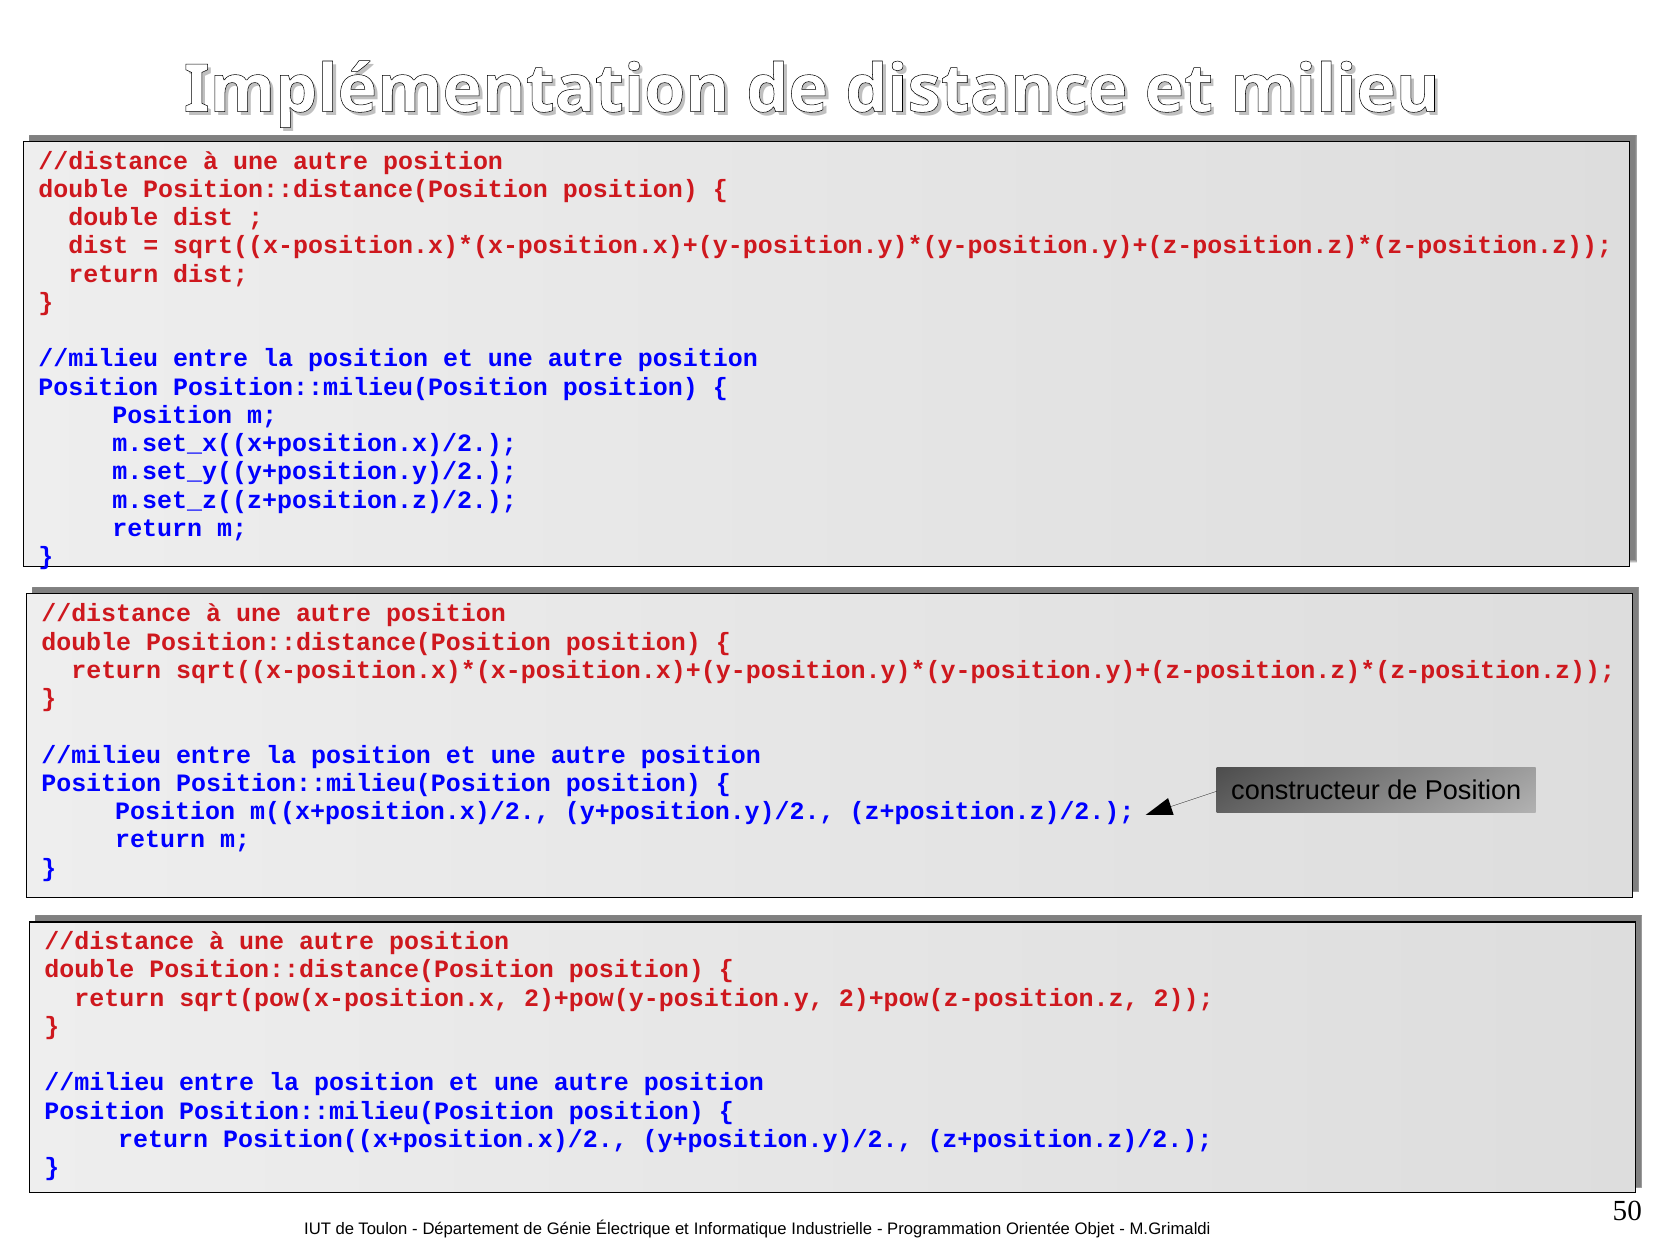

# Implémentation de distance et milieu
//distance à une autre position
double Position::distance(Position position) {
 double dist ;
 dist = sqrt((x-position.x)*(x-position.x)+(y-position.y)*(y-position.y)+(z-position.z)*(z-position.z));
 return dist;
}
//milieu entre la position et une autre position
Position Position::milieu(Position position) {
	Position m;
	m.set_x((x+position.x)/2.);
	m.set_y((y+position.y)/2.);
	m.set_z((z+position.z)/2.);
	return m;
}
//distance à une autre position
double Position::distance(Position position) {
 return sqrt((x-position.x)*(x-position.x)+(y-position.y)*(y-position.y)+(z-position.z)*(z-position.z));
}
//milieu entre la position et une autre position
Position Position::milieu(Position position) {
	Position m((x+position.x)/2., (y+position.y)/2., (z+position.z)/2.);
	return m;
}
constructeur de Position
//distance à une autre position
double Position::distance(Position position) {
 return sqrt(pow(x-position.x, 2)+pow(y-position.y, 2)+pow(z-position.z, 2));
}
//milieu entre la position et une autre position
Position Position::milieu(Position position) {
	return Position((x+position.x)/2., (y+position.y)/2., (z+position.z)/2.);
}